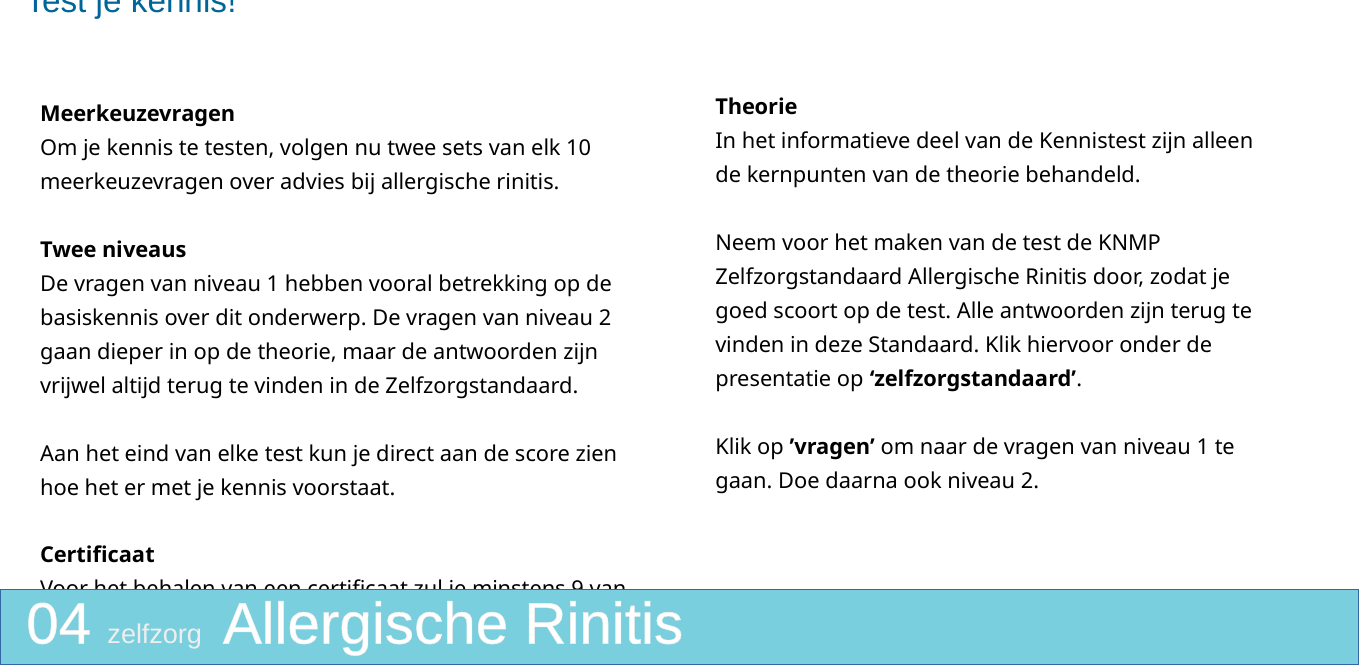

# Test je kennis!
Meerkeuzevragen
Om je kennis te testen, volgen nu twee sets van elk 10 meerkeuzevragen over advies bij allergische rinitis.
Twee niveaus
De vragen van niveau 1 hebben vooral betrekking op de basiskennis over dit onderwerp. De vragen van niveau 2 gaan dieper in op de theorie, maar de antwoorden zijn vrijwel altijd terug te vinden in de Zelfzorgstandaard.
Aan het eind van elke test kun je direct aan de score zien hoe het er met je kennis voorstaat.
Certificaat
Voor het behalen van een certificaat zul je minstens 9 van de 10 vragen goed moeten hebben bij niveau 1 en minstens 6 van de 10 vragen bij niveau 2.
Theorie
In het informatieve deel van de Kennistest zijn alleen de kernpunten van de theorie behandeld.
Neem voor het maken van de test de KNMP Zelfzorgstandaard Allergische Rinitis door, zodat je goed scoort op de test. Alle antwoorden zijn terug te vinden in deze Standaard. Klik hiervoor onder de presentatie op ‘zelfzorgstandaard’.
Klik op ’vragen’ om naar de vragen van niveau 1 te gaan. Doe daarna ook niveau 2.
04 zelfzorg Allergische Rinitis